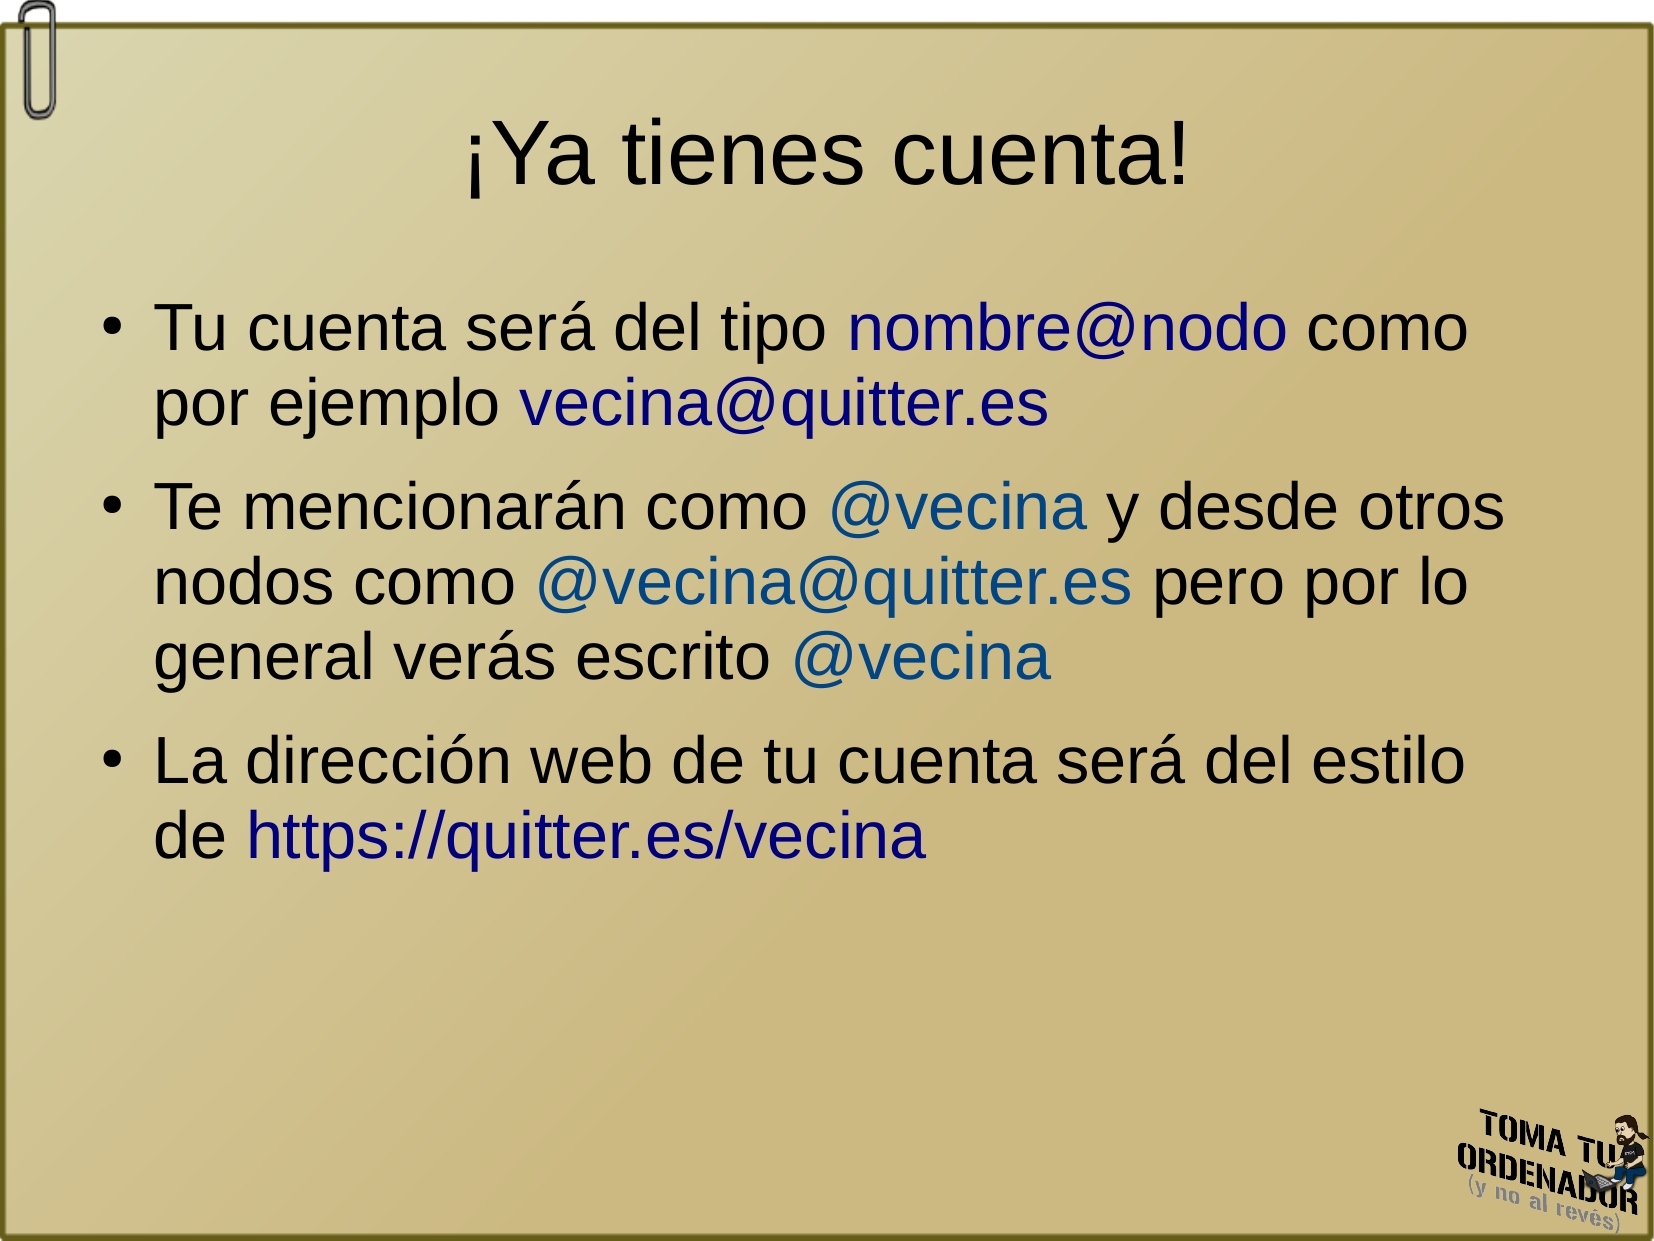

# ¡Ya tienes cuenta!
Tu cuenta será del tipo nombre@nodo como por ejemplo vecina@quitter.es
Te mencionarán como @vecina y desde otros nodos como @vecina@quitter.es pero por lo general verás escrito @vecina
La dirección web de tu cuenta será del estilo de https://quitter.es/vecina